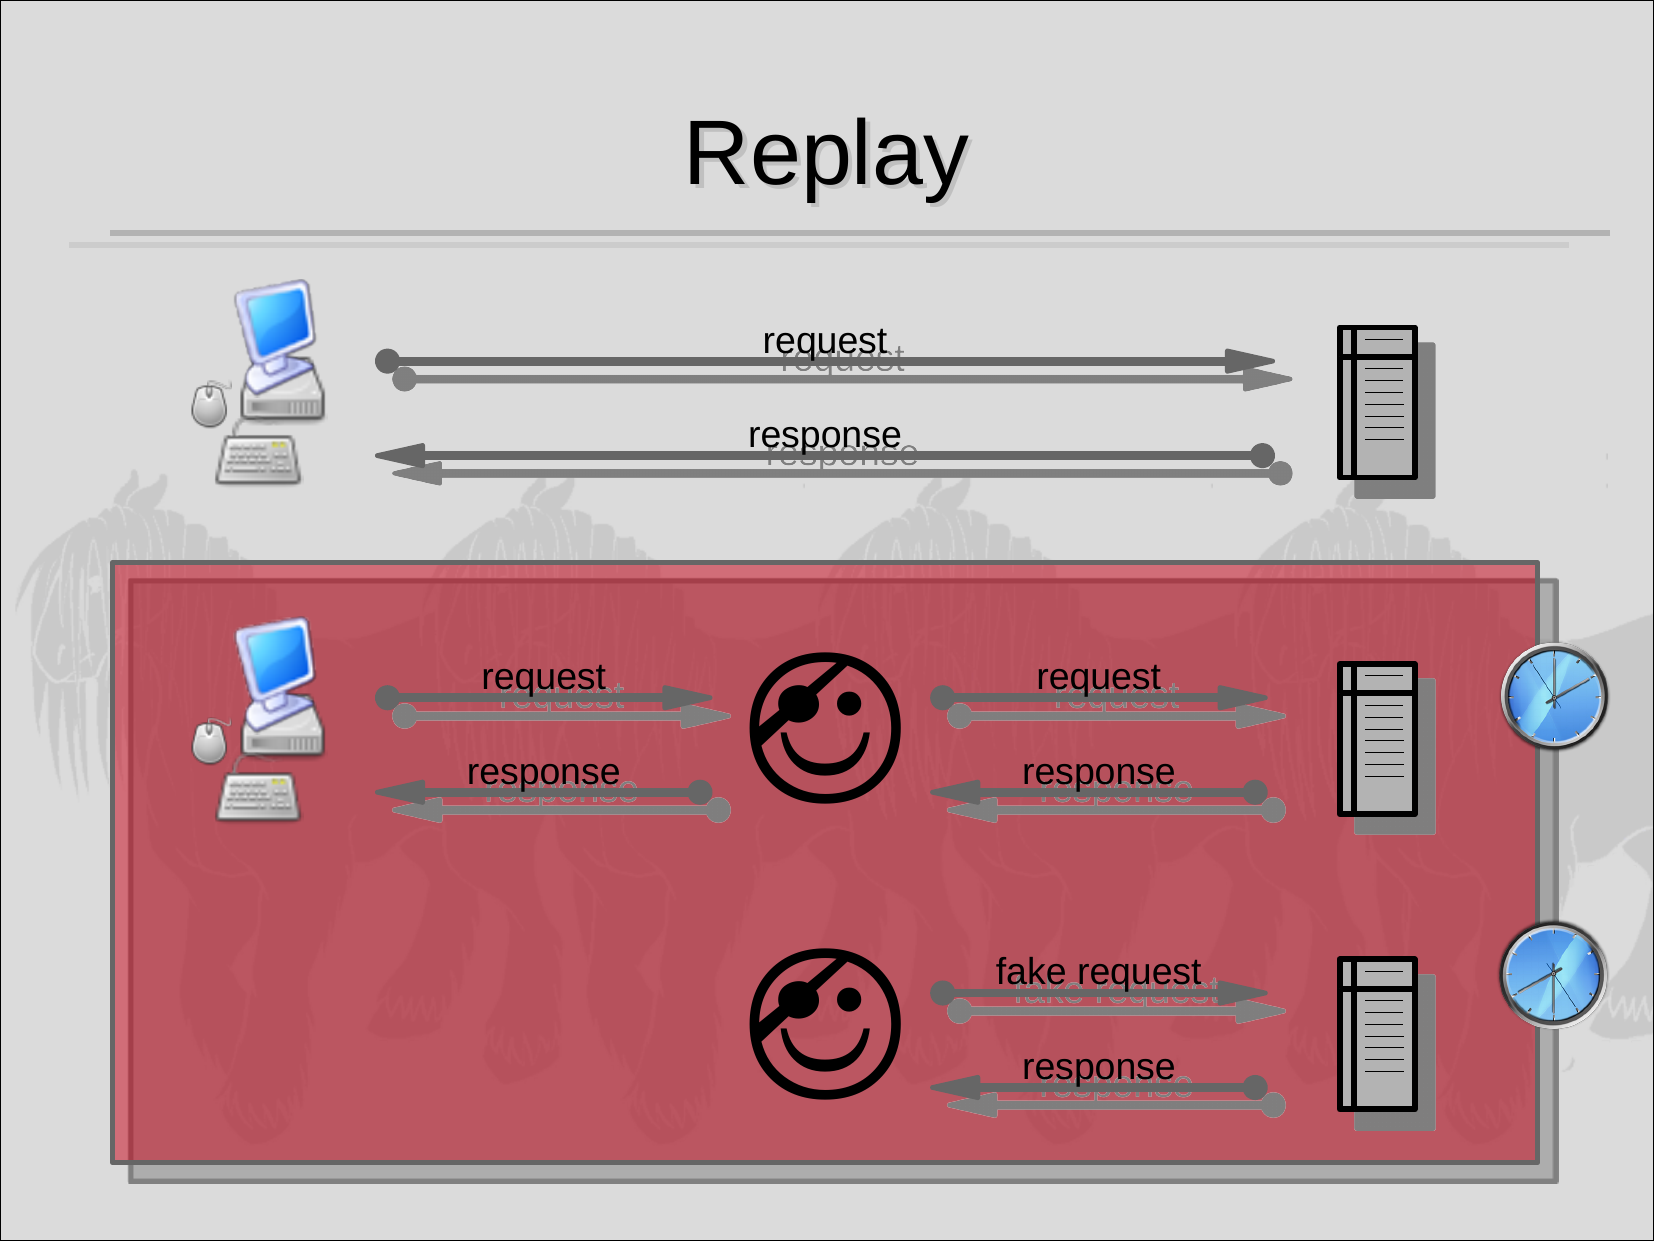

# Replay
request
response

request
request
response
response

fake request
response